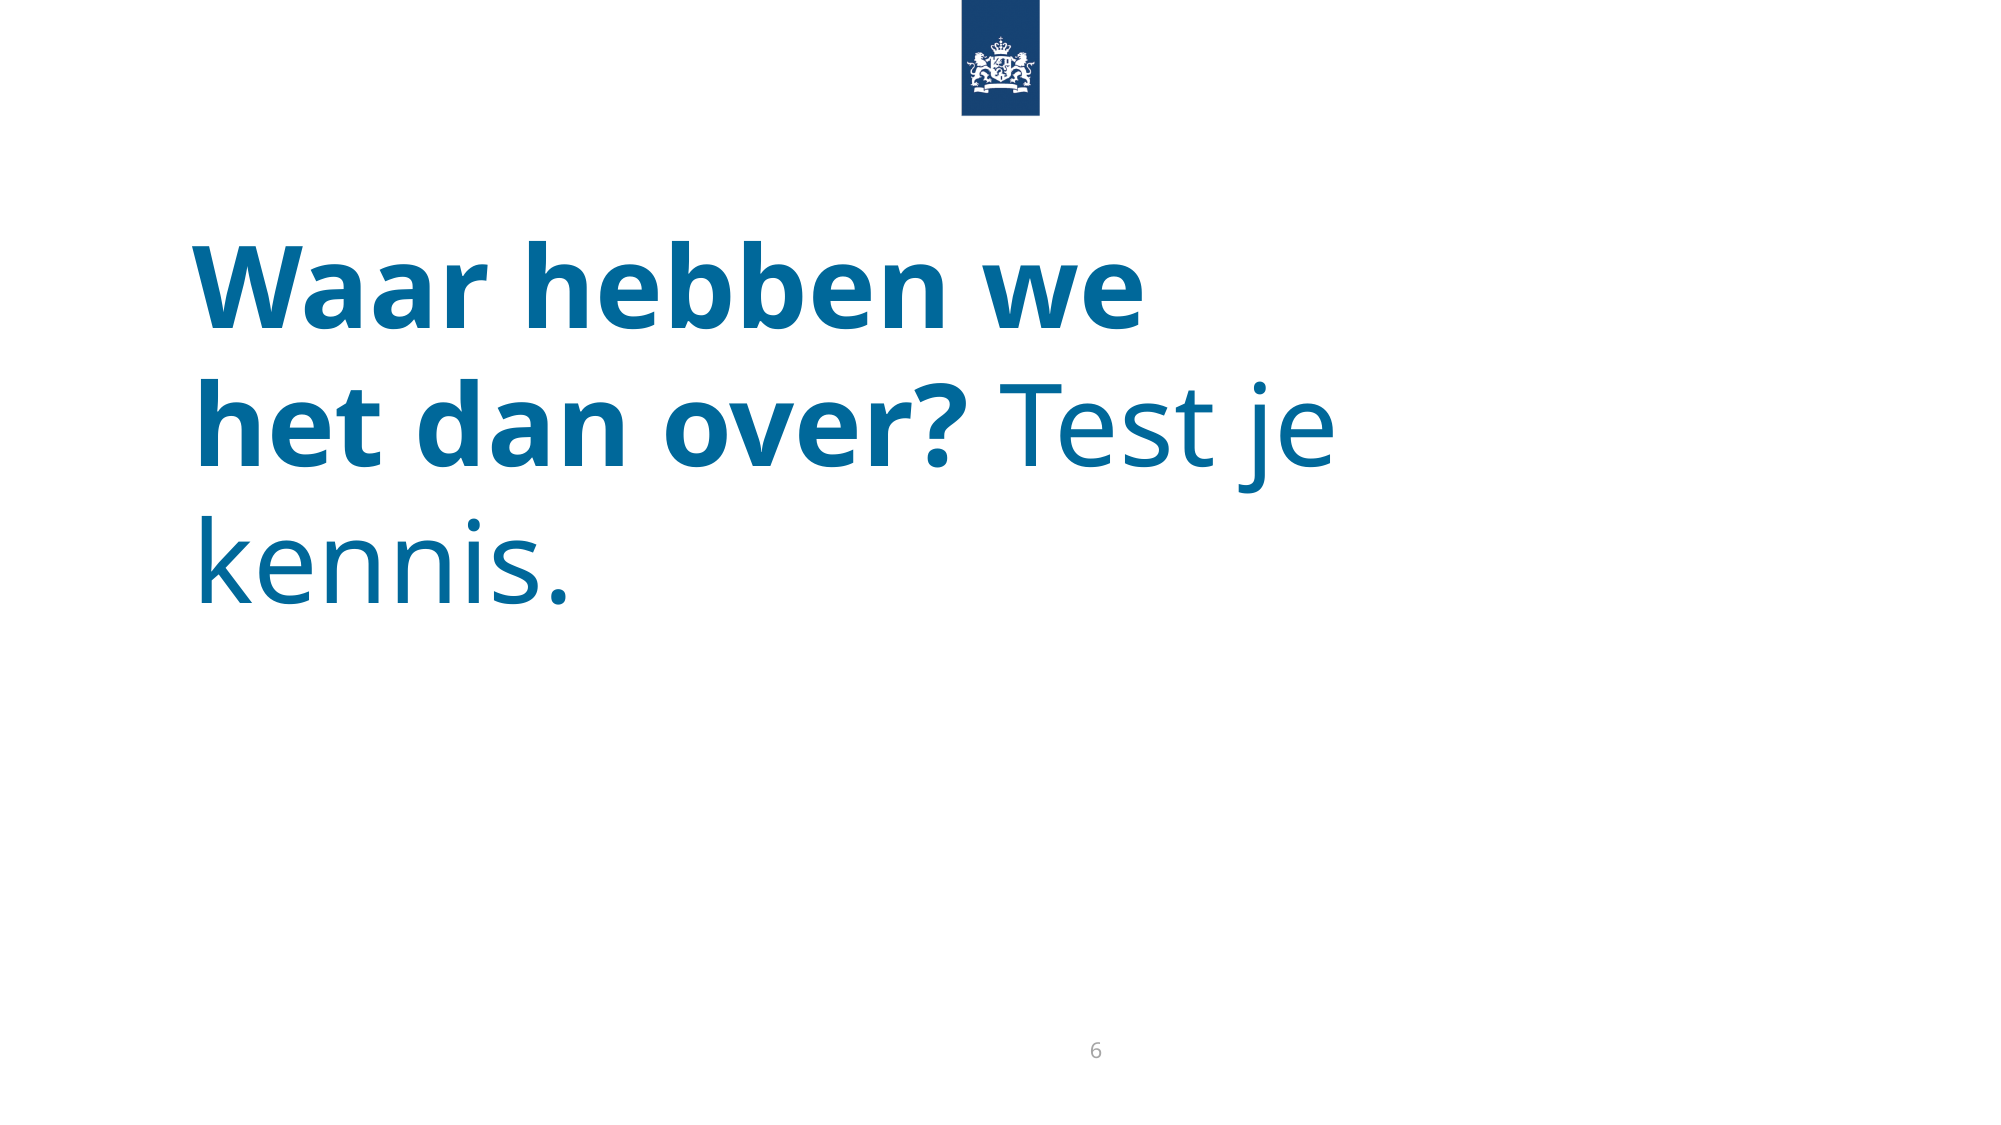

Waar hebben we het dan over? Test je kennis.